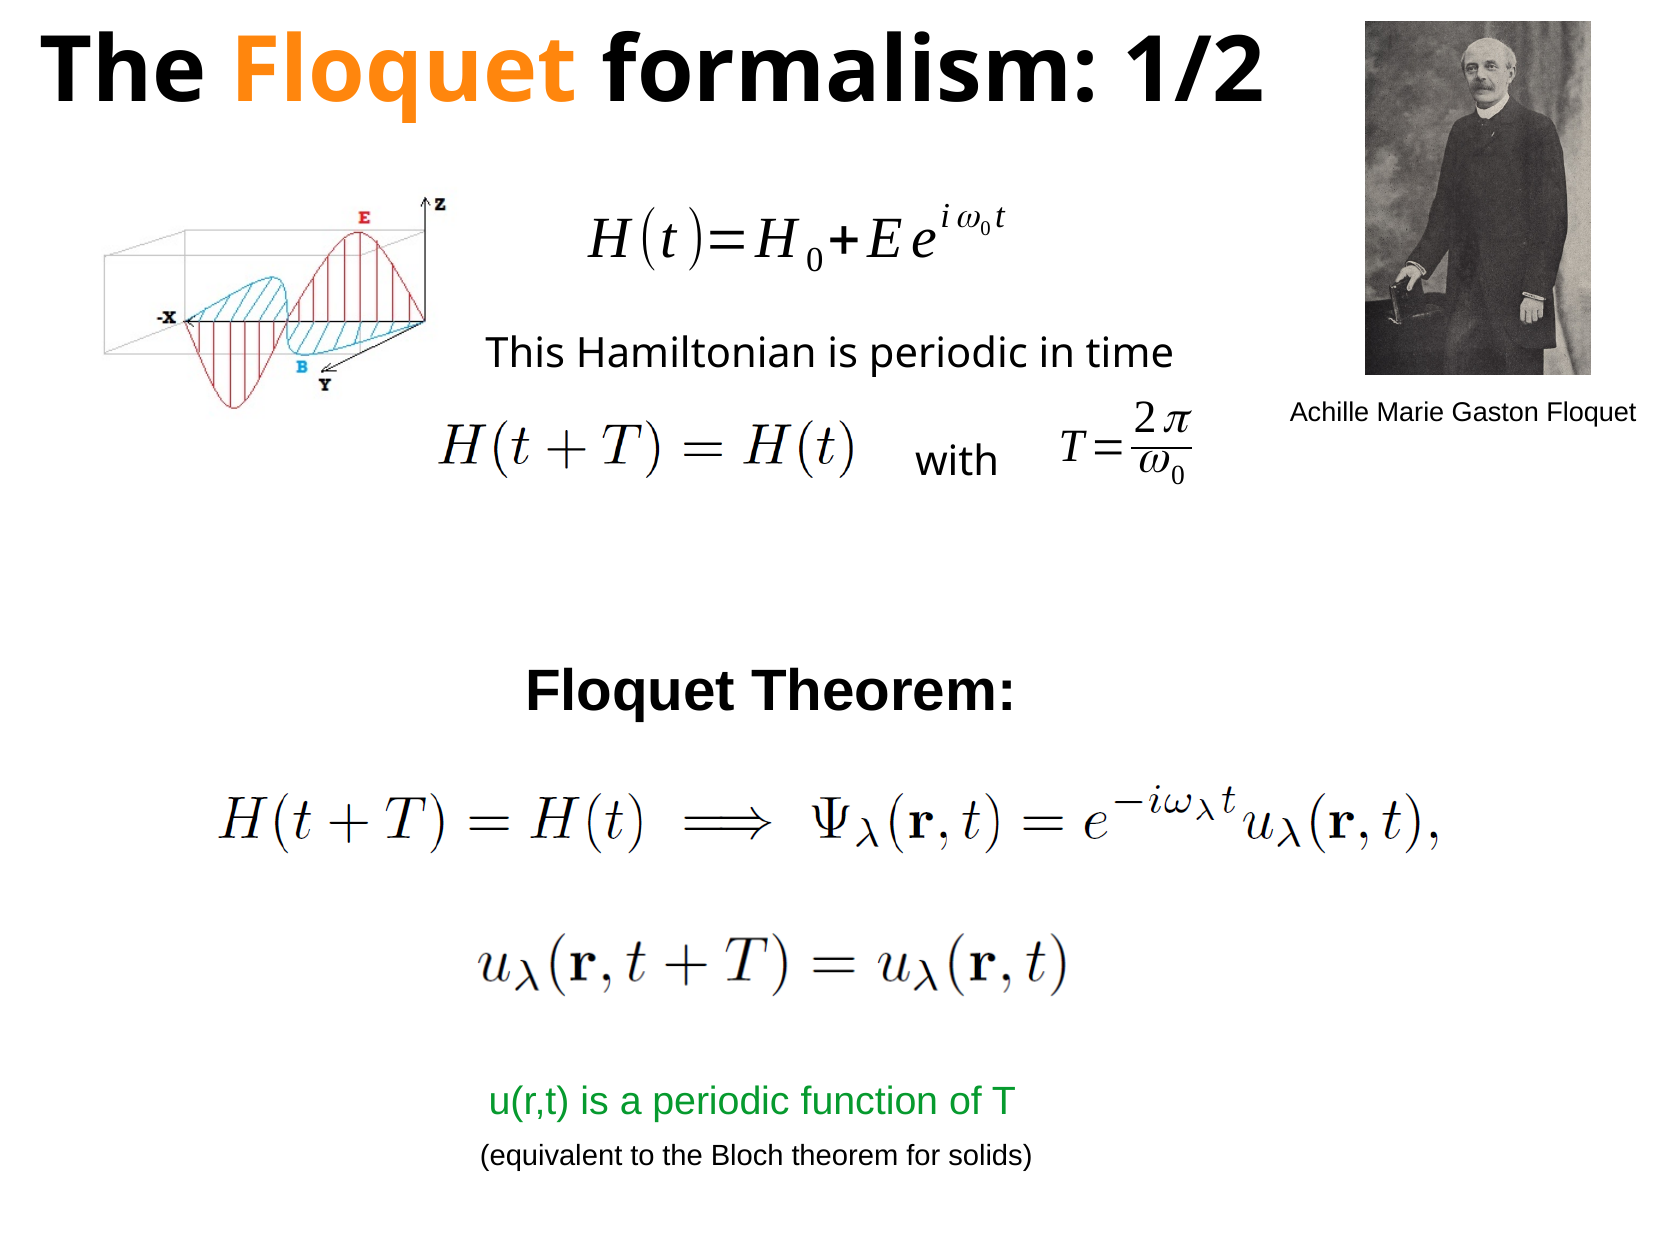

# The Floquet formalism: 1/2
This Hamiltonian is periodic in time
Achille Marie Gaston Floquet
with
Floquet Theorem:
u(r,t) is a periodic function of T
(equivalent to the Bloch theorem for solids)